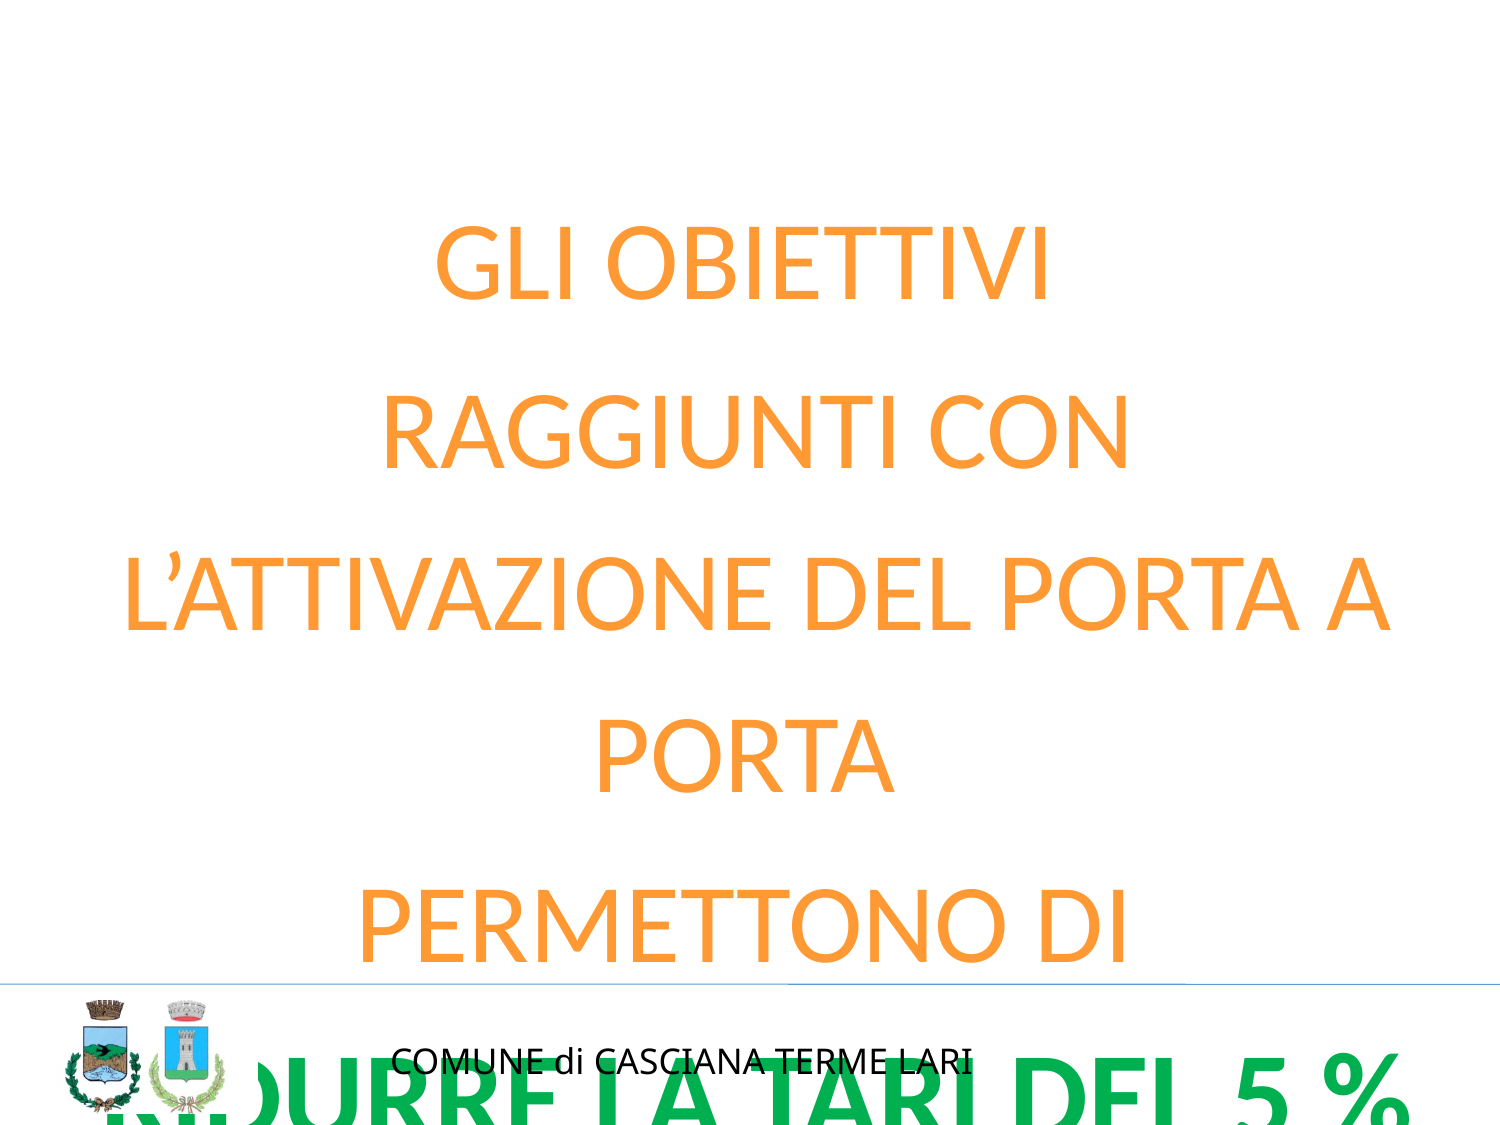

GLI OBIETTIVI
RAGGIUNTI CON L’ATTIVAZIONE DEL PORTA A PORTA
PERMETTONO DI
RIDURRE LA TARI DEL 5 %
COMUNE di CASCIANA TERME LARI